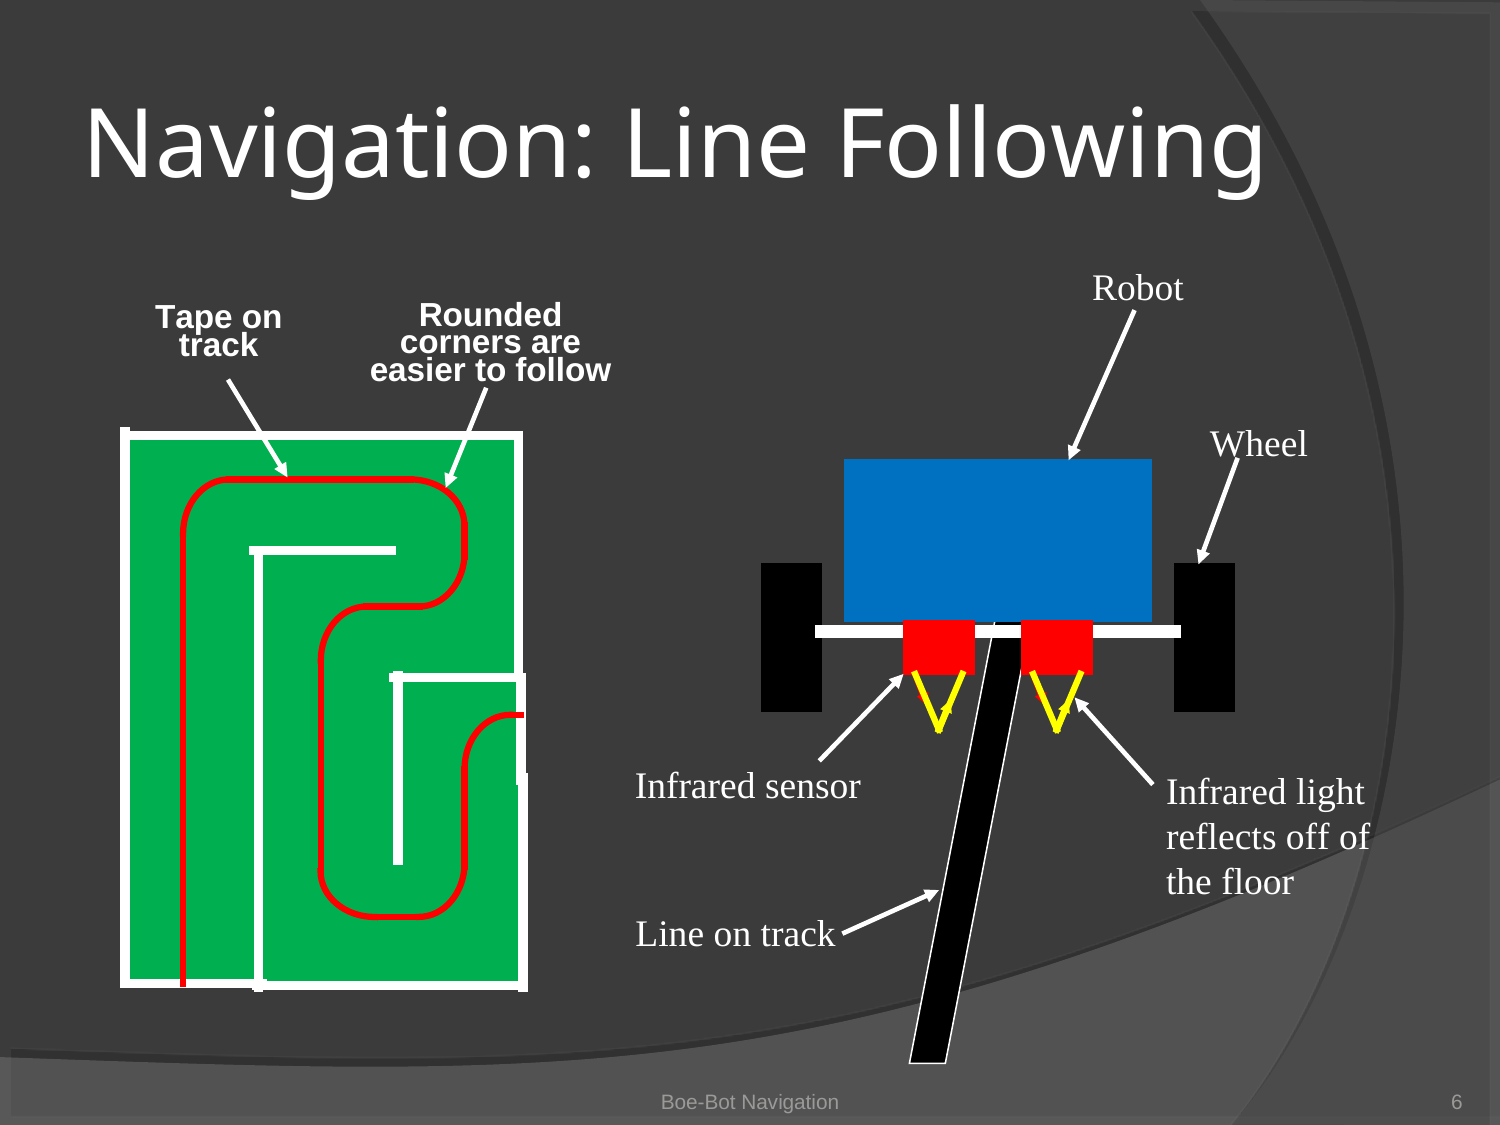

# Navigation: Line Following
Robot
Wheel
Infrared sensor
Infrared light reflects off of the floor
Line on track
Rounded corners are easier to follow
Tape on track
Boe-Bot Navigation